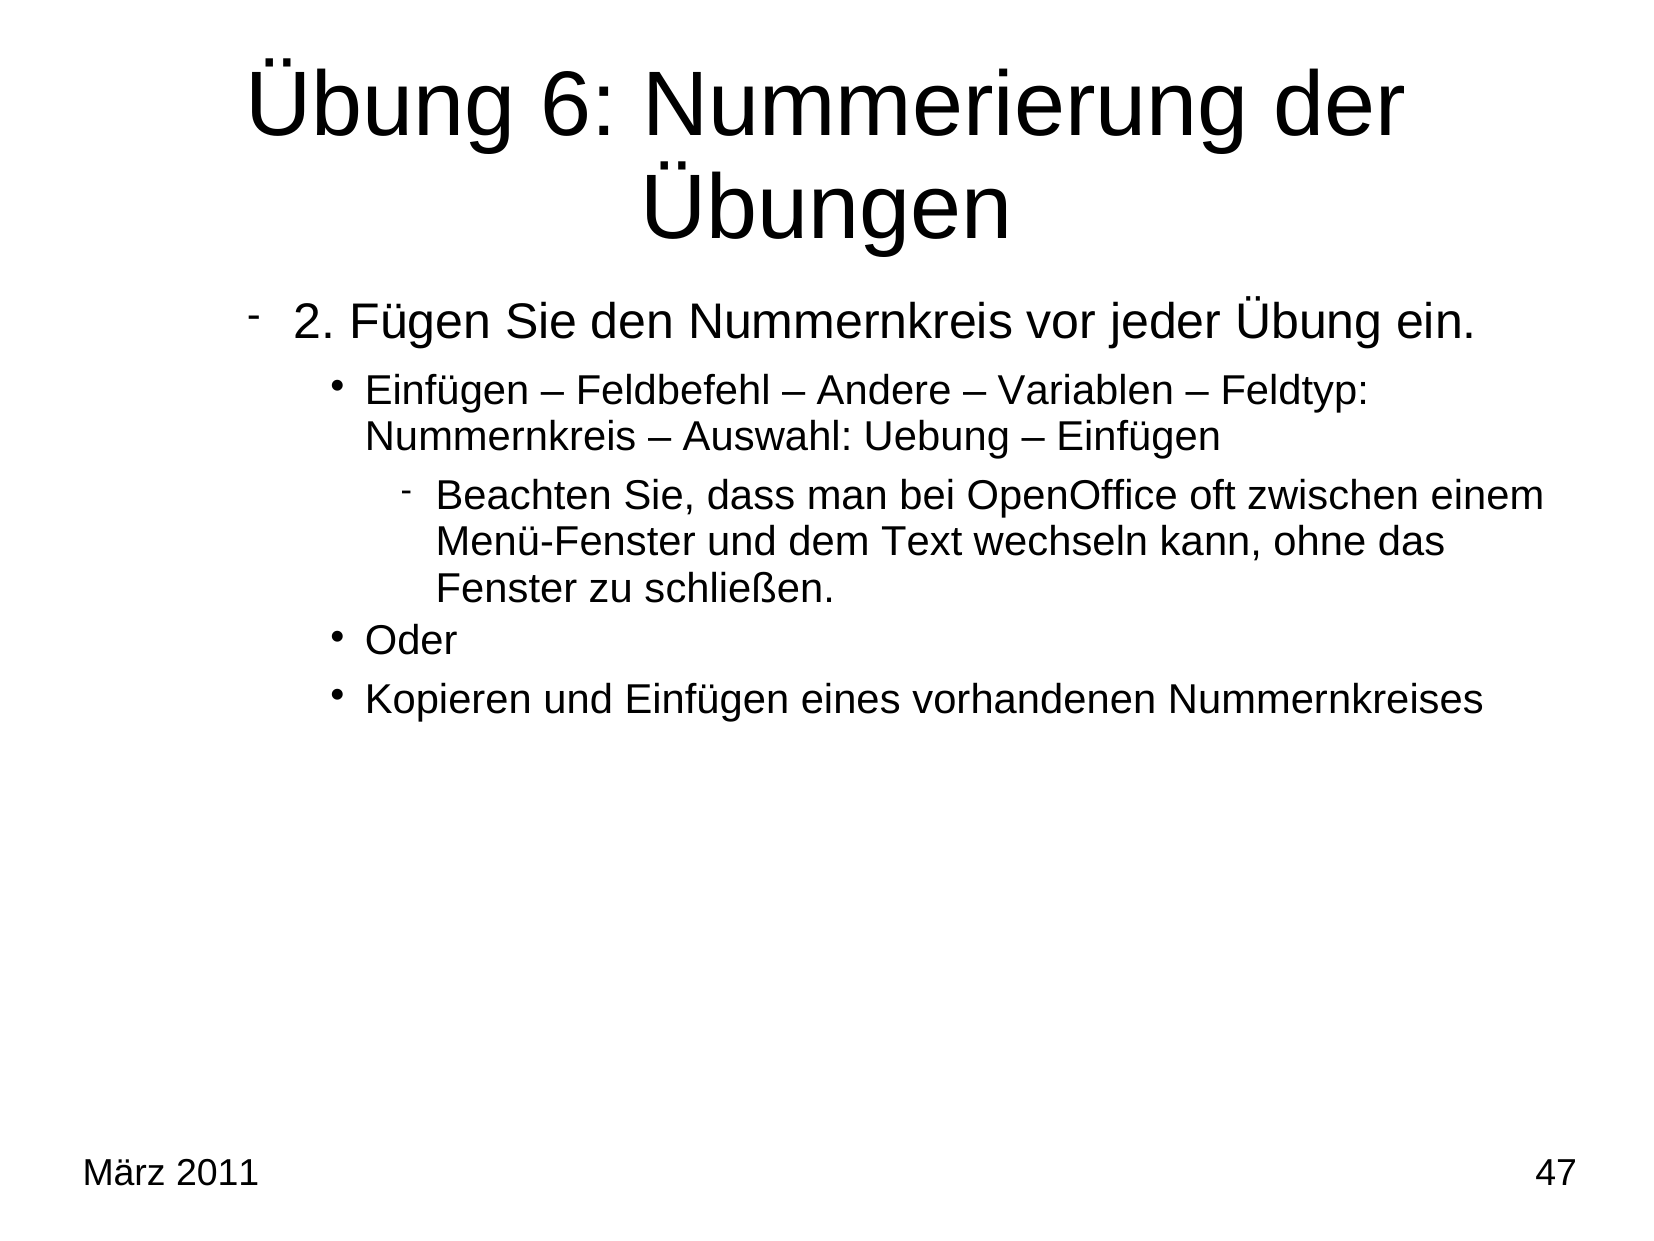

# Übung 6: Nummerierung der Übungen
2. Fügen Sie den Nummernkreis vor jeder Übung ein.
Einfügen – Feldbefehl – Andere – Variablen – Feldtyp: Nummernkreis – Auswahl: Uebung – Einfügen
Beachten Sie, dass man bei OpenOffice oft zwischen einem Menü-Fenster und dem Text wechseln kann, ohne das Fenster zu schließen.
Oder
Kopieren und Einfügen eines vorhandenen Nummernkreises
März 2011
47